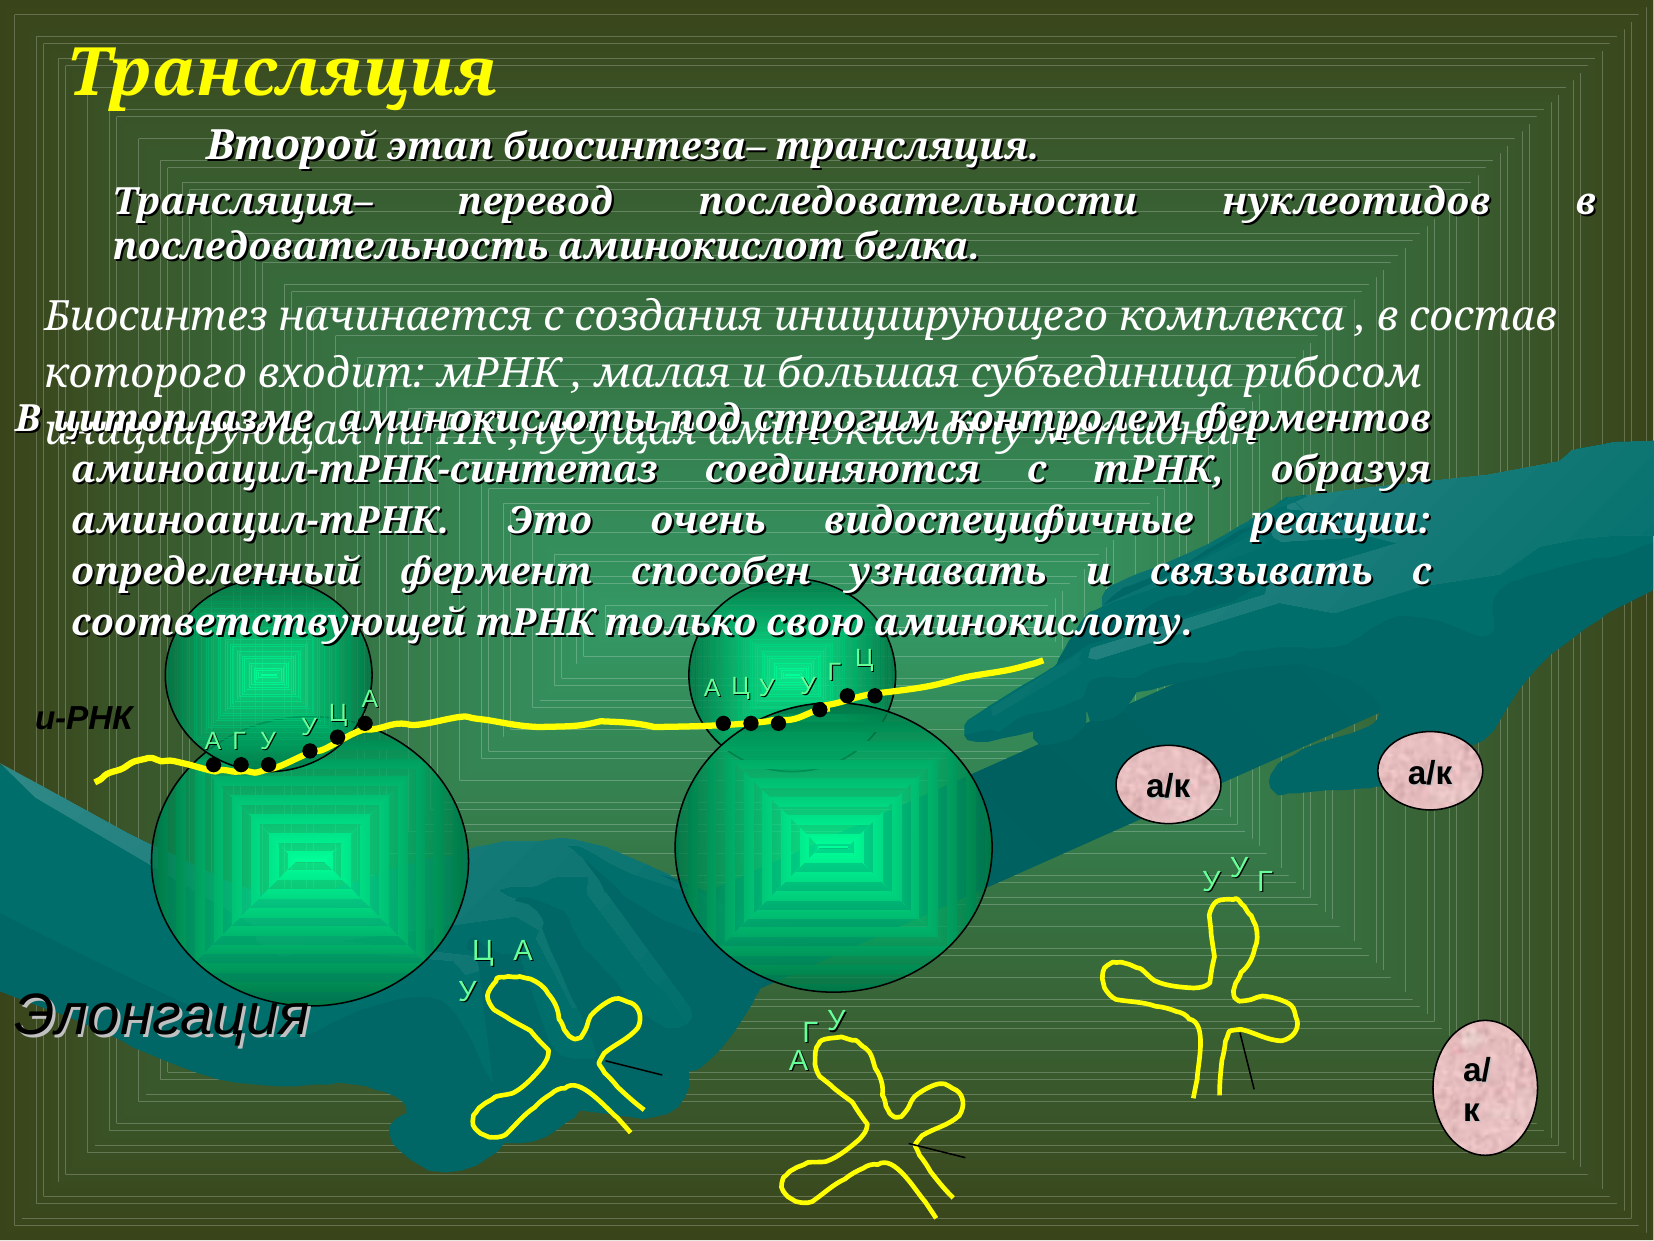

Трансляция
		Второй этап биосинтеза– трансляция.
	Трансляция– перевод последовательности нуклеотидов в последовательность аминокислот белка.
Биосинтез начинается с создания инициирующего комплекса , в состав которого входит: мРНК , малая и большая субъединица рибосом инициирующая тРНК ,нусущая аминокислоту метионин
В цитоплазме аминокислоты под строгим контролем ферментов аминоацил-тРНК-синтетаз соединяются с тРНК, образуя аминоацил-тРНК. Это очень видоспецифичные реакции: определенный фермент способен узнавать и связывать с соответствующей тРНК только свою аминокислоту.
Ц
Г
Ц
У
А
У
А
и-РНК
Ц
У
А
Г
У
а/к
а/к
У
У
Г
Ц
А
У
Элонгация
У
Г
а/к
А